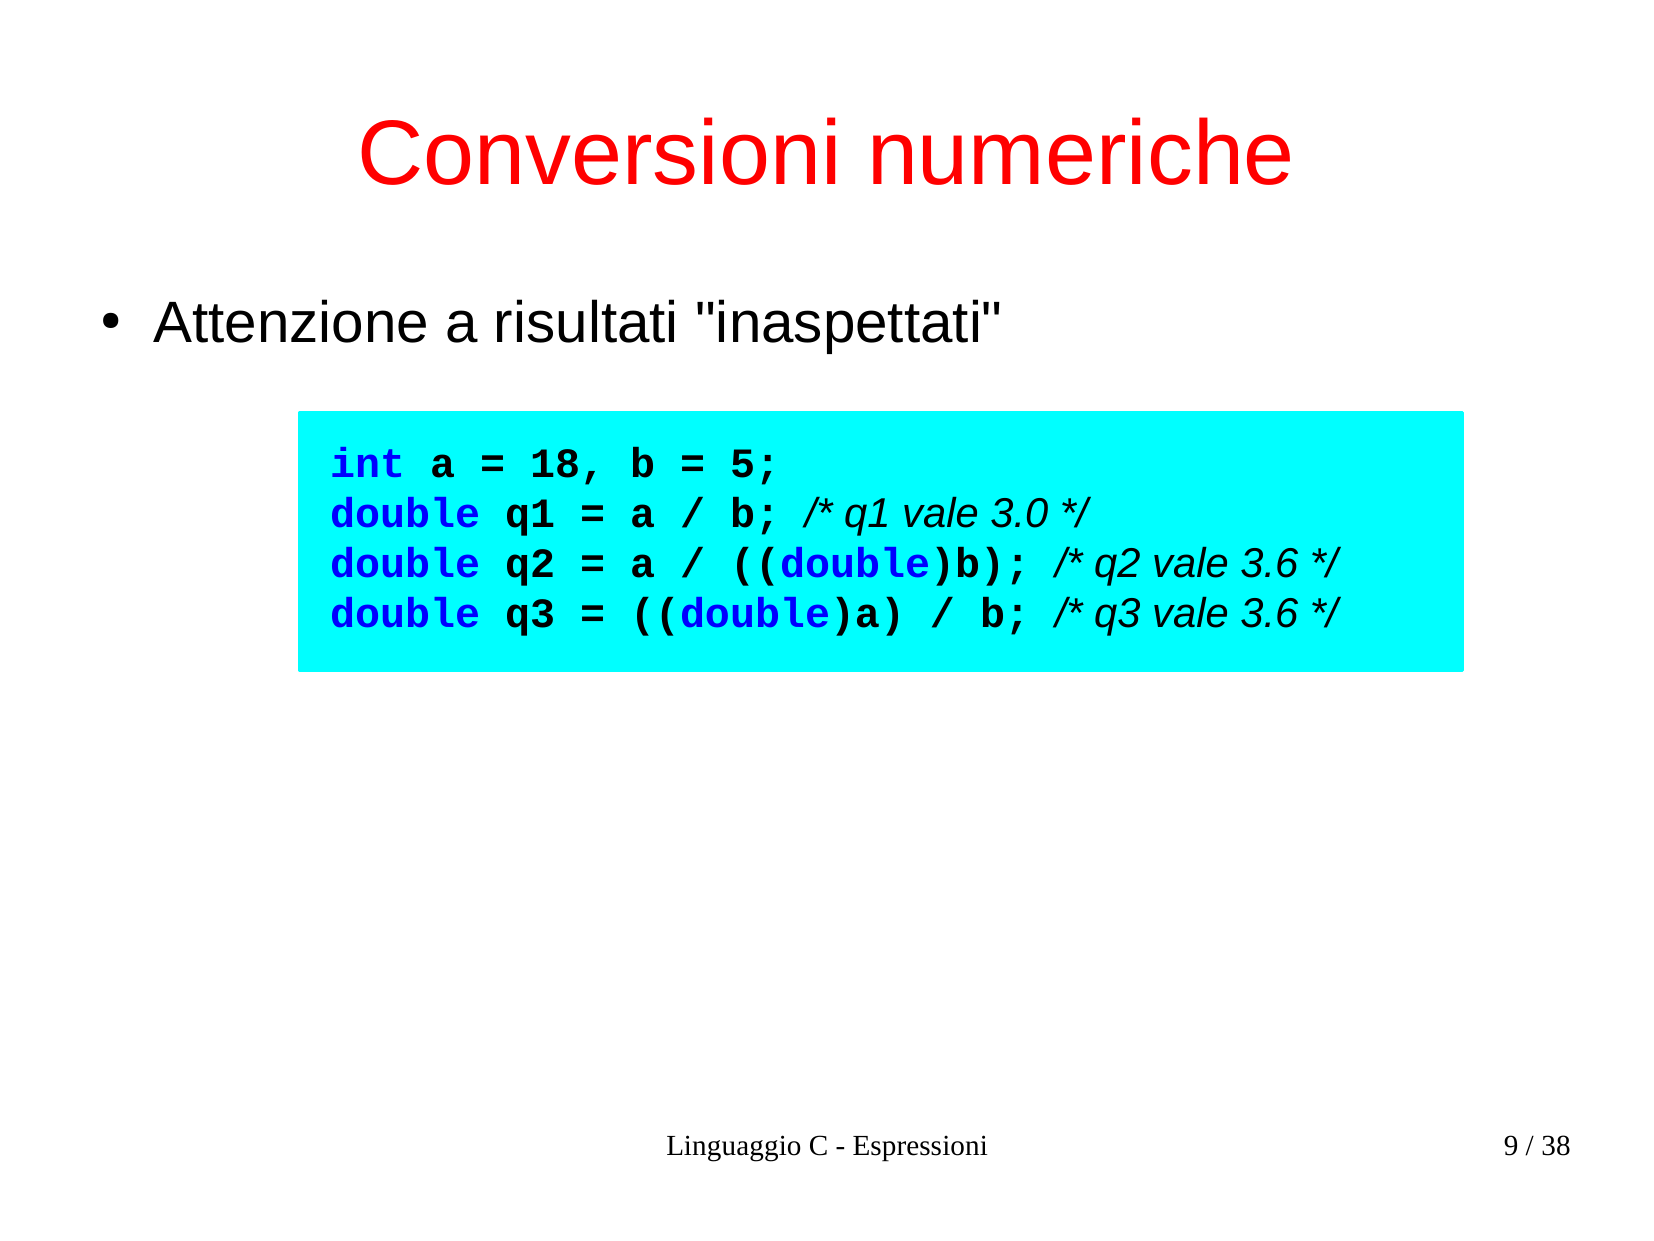

# Conversioni numeriche
Attenzione a risultati "inaspettati"
int a = 18, b = 5;
double q1 = a / b; /* q1 vale 3.0 */
double q2 = a / ((double)b); /* q2 vale 3.6 */
double q3 = ((double)a) / b; /* q3 vale 3.6 */
Linguaggio C - Espressioni
9